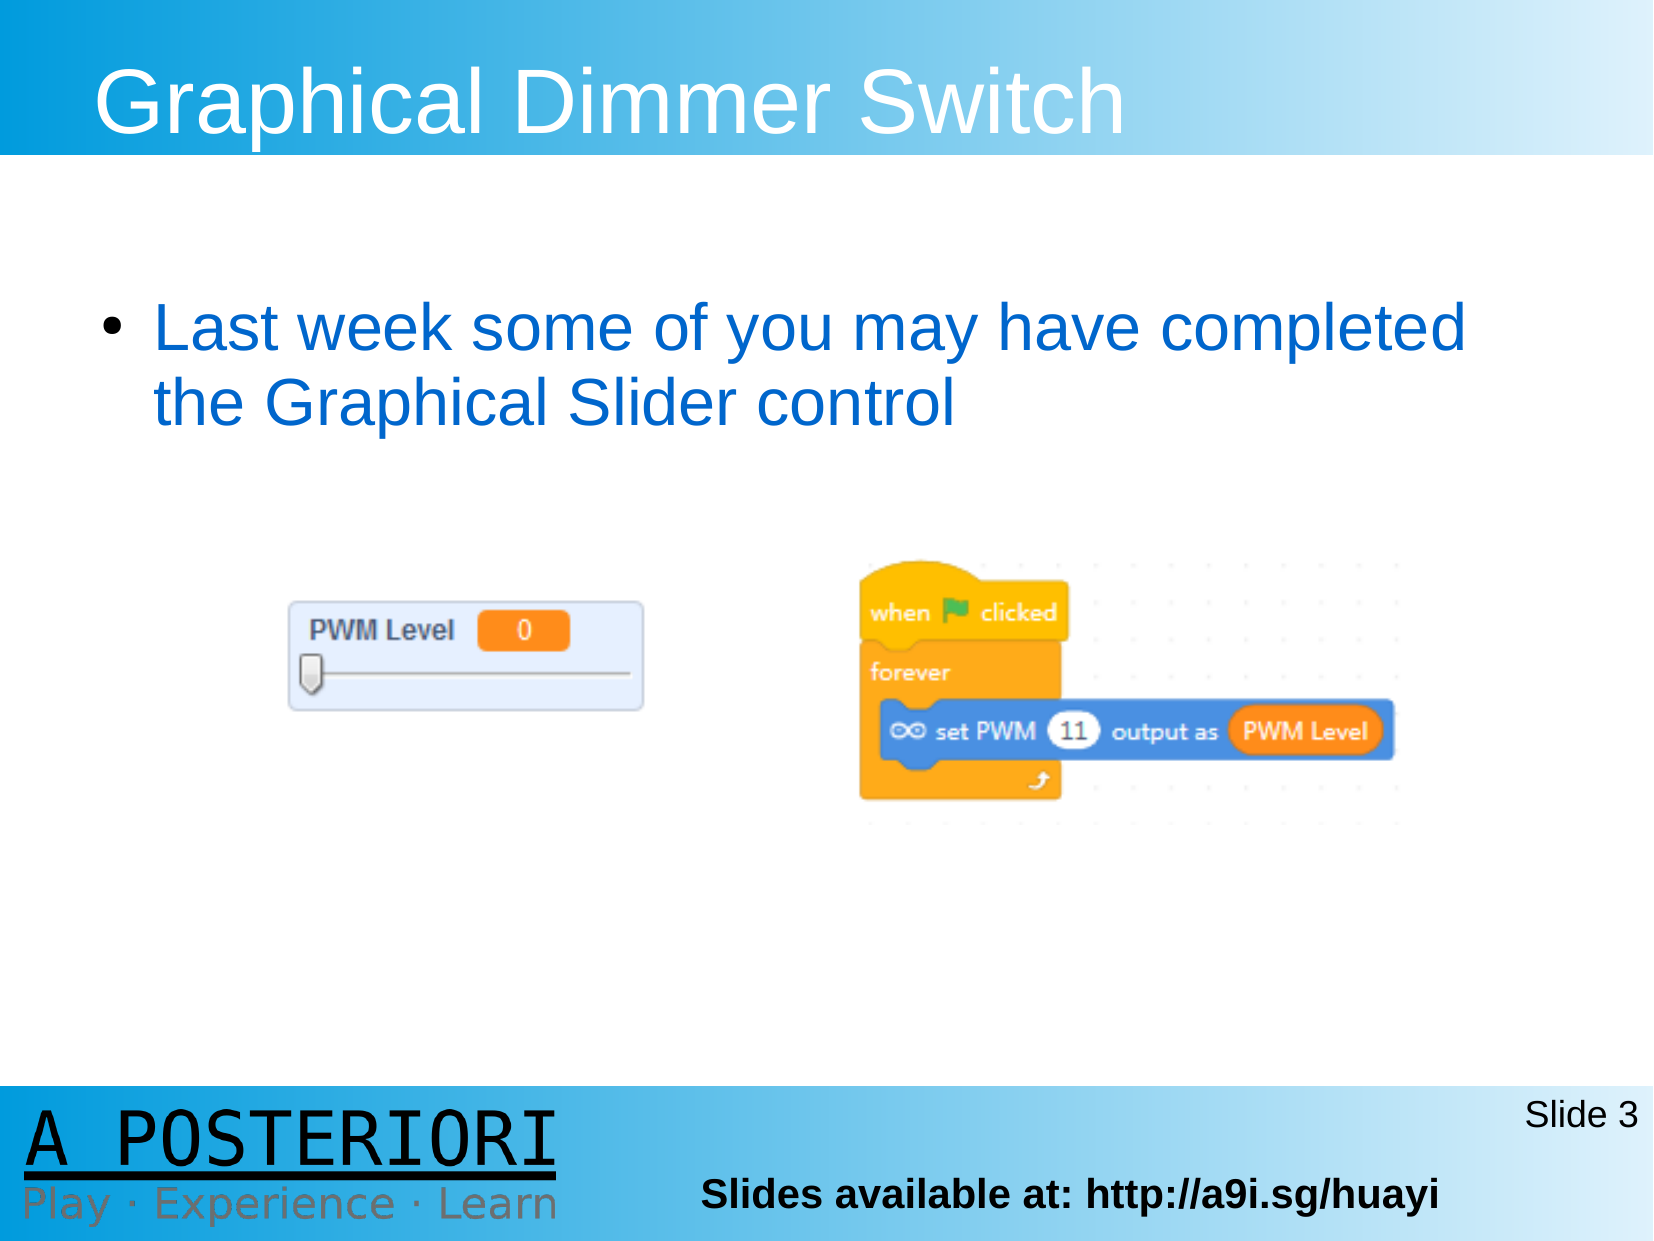

# Graphical Dimmer Switch
Last week some of you may have completed the Graphical Slider control